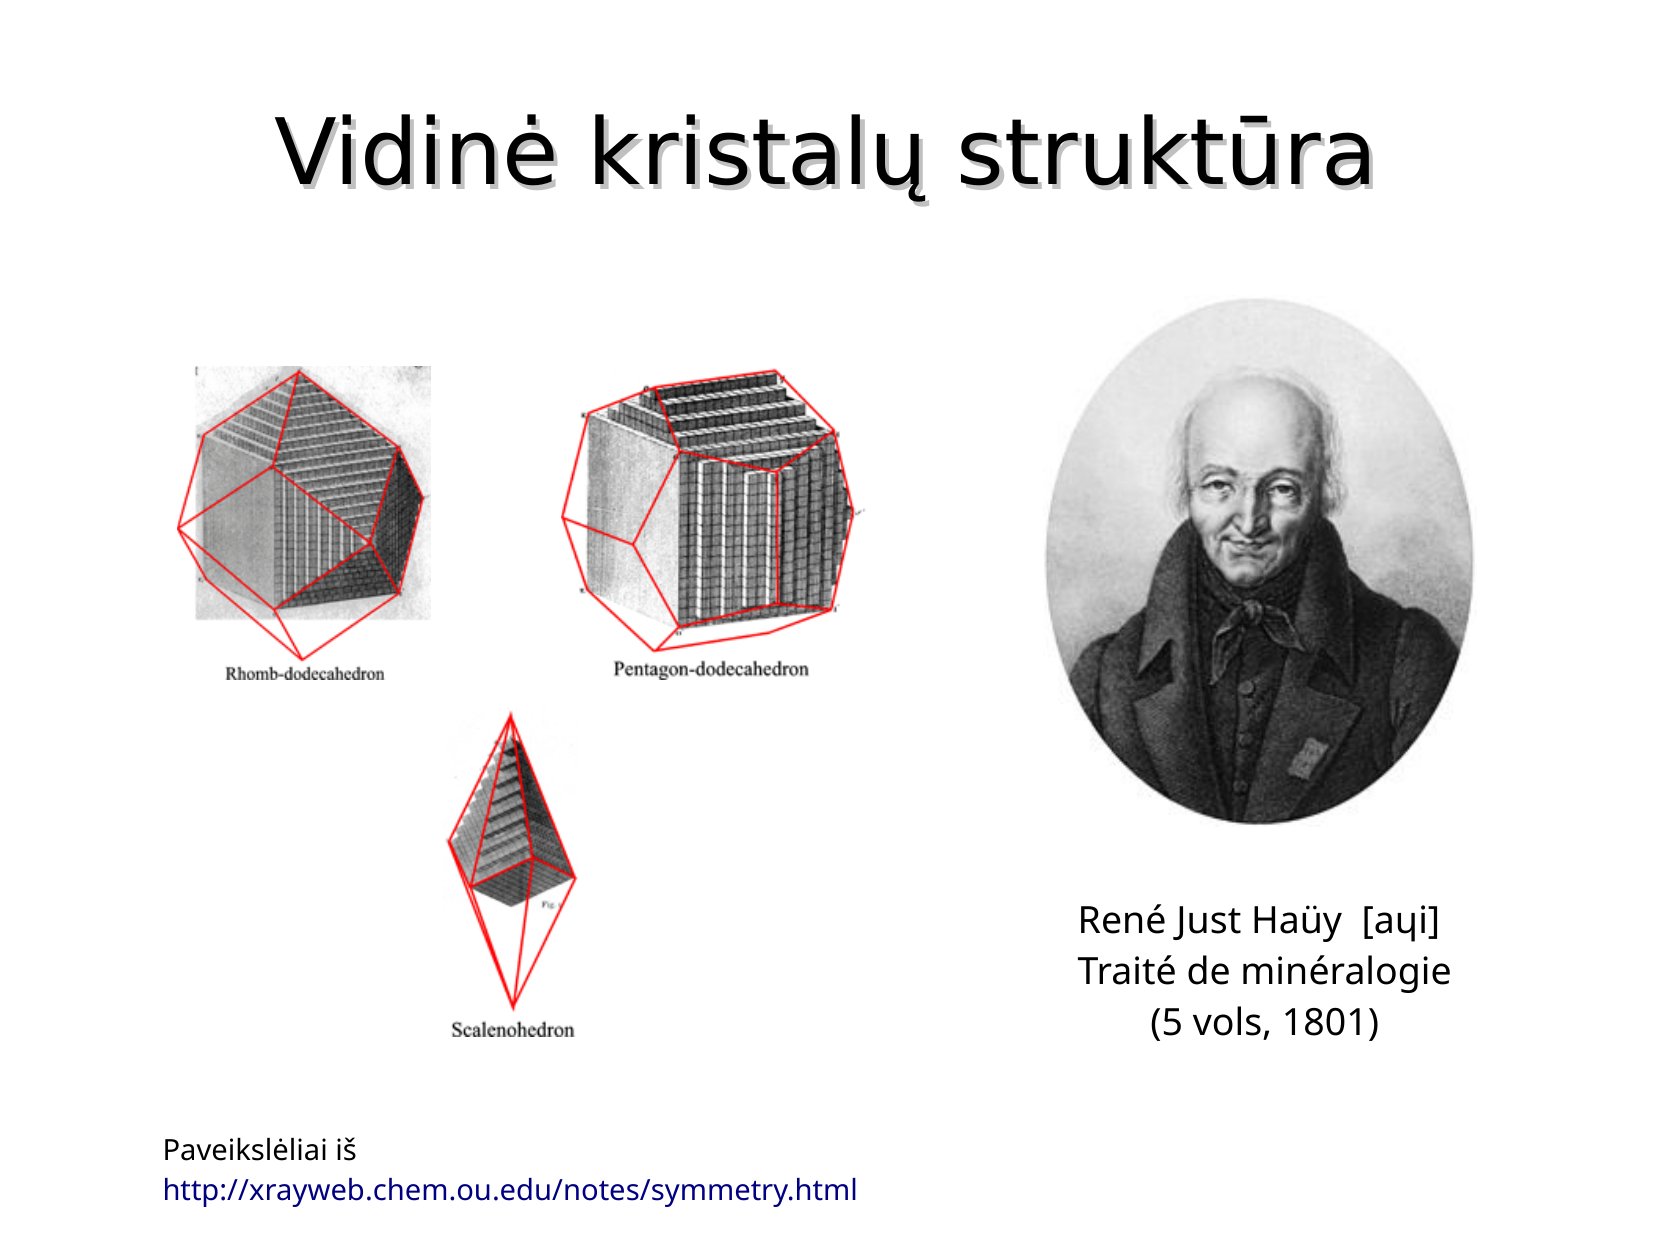

# Vidinė kristalų struktūra
René Just Haüy [aɥi]
Traité de minéralogie
(5 vols, 1801)
Paveikslėliai iš
http://xrayweb.chem.ou.edu/notes/symmetry.html